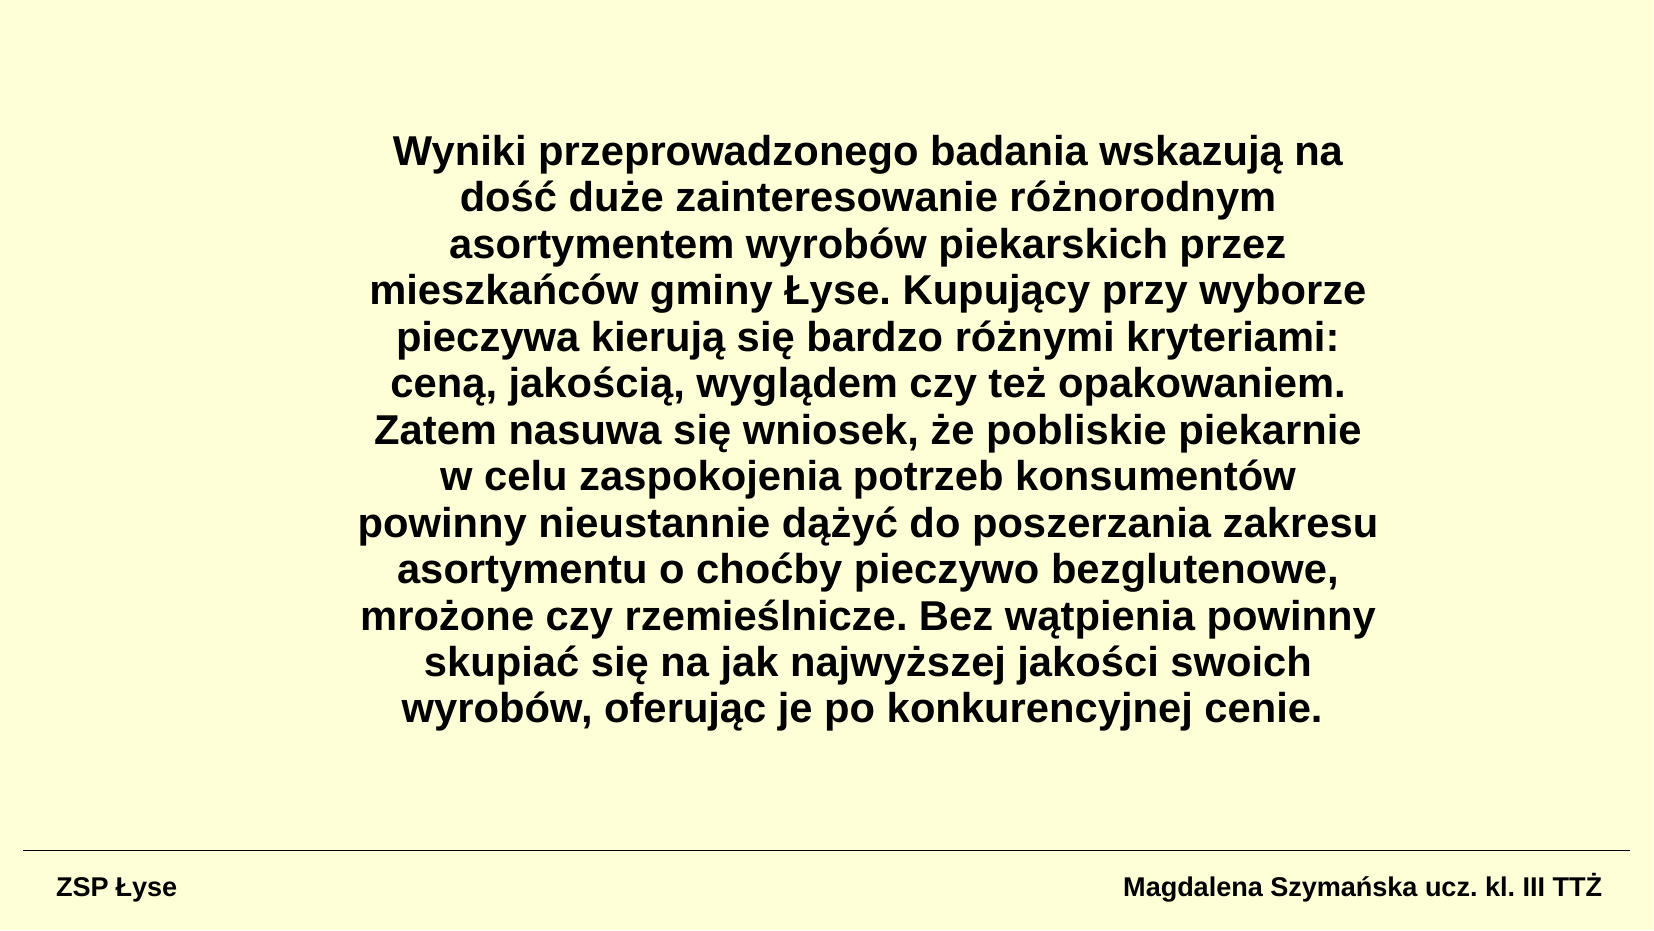

Wyniki przeprowadzonego badania wskazują na dość duże zainteresowanie różnorodnym asortymentem wyrobów piekarskich przez mieszkańców gminy Łyse. Kupujący przy wyborze pieczywa kierują się bardzo różnymi kryteriami: ceną, jakością, wyglądem czy też opakowaniem. Zatem nasuwa się wniosek, że pobliskie piekarnie w celu zaspokojenia potrzeb konsumentów powinny nieustannie dążyć do poszerzania zakresu asortymentu o choćby pieczywo bezglutenowe, mrożone czy rzemieślnicze. Bez wątpienia powinny skupiać się na jak najwyższej jakości swoich wyrobów, oferując je po konkurencyjnej cenie.
ZSP Łyse Magdalena Szymańska ucz. kl. III TTŻ